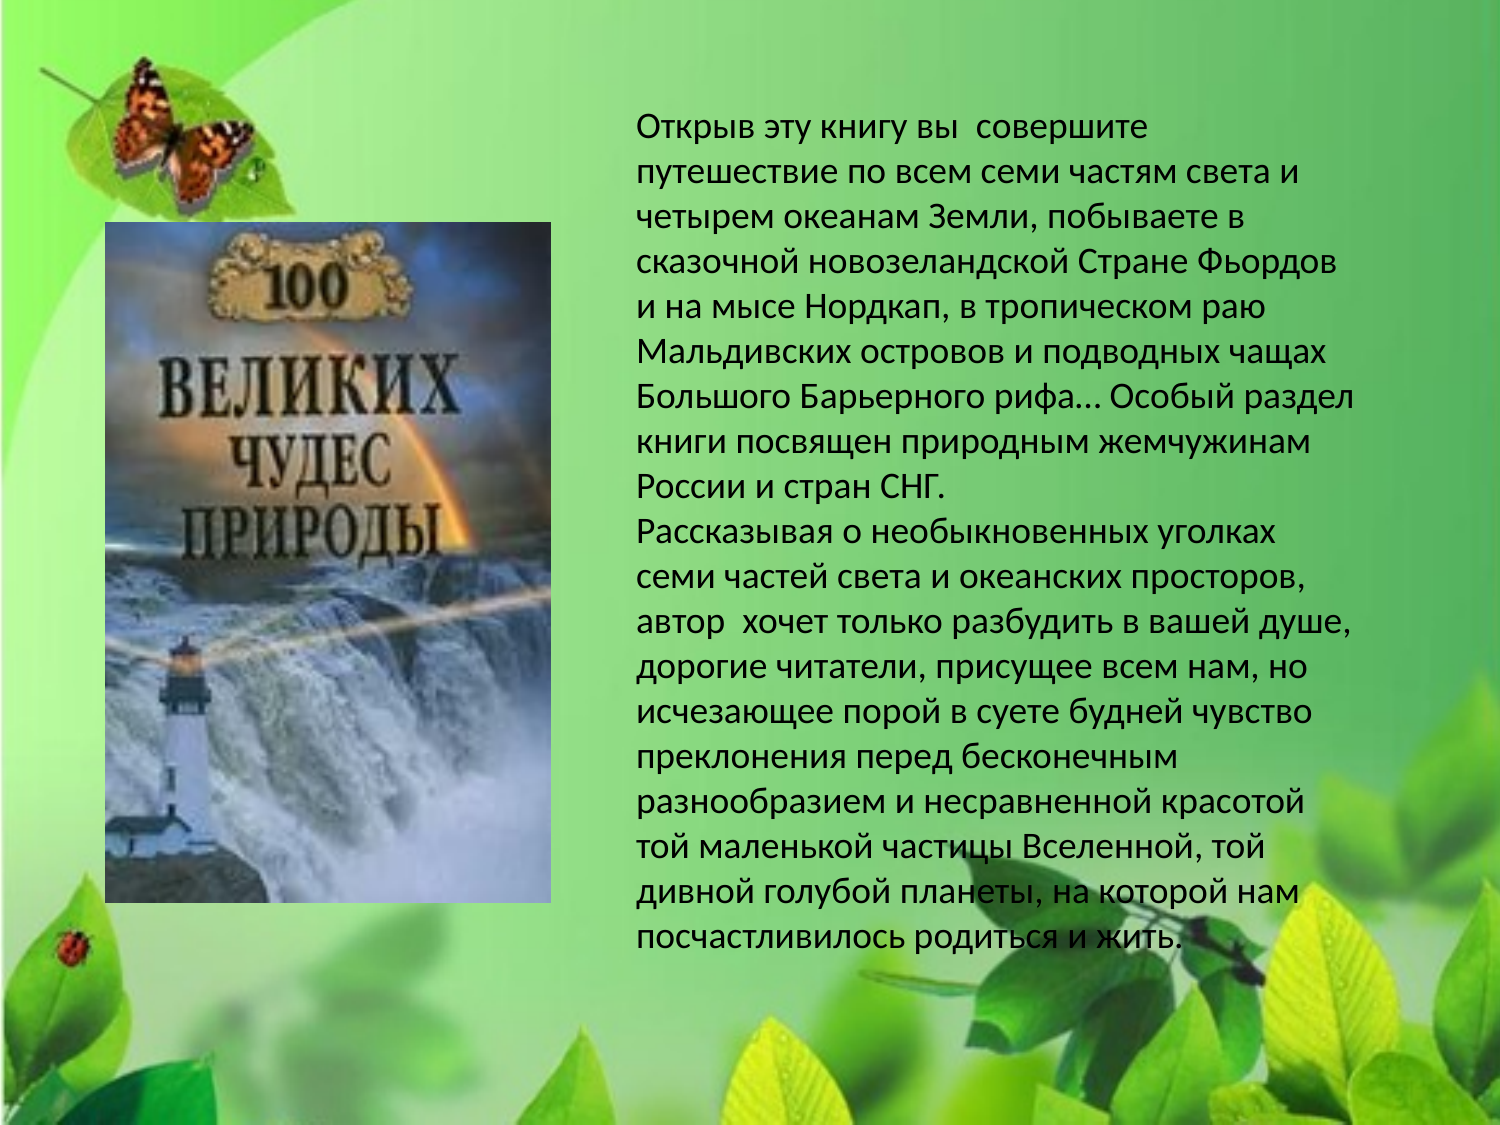

Открыв эту книгу вы совершите путешествие по всем семи частям света и четырем океанам Земли, побываете в сказочной новозеландской Стране Фьордов и на мысе Нордкап, в тропическом раю Мальдивских островов и подводных чащах Большого Барьерного рифа… Особый раздел книги посвящен природным жемчужинам России и стран СНГ.
Рассказывая о необыкновенных уголках семи частей света и океанских просторов, автор хочет только разбудить в вашей душе, дорогие читатели, присущее всем нам, но исчезающее порой в суете будней чувство преклонения перед бесконечным разнообразием и несравненной красотой той маленькой частицы Вселенной, той дивной голубой планеты, на которой нам посчастливилось родиться и жить.